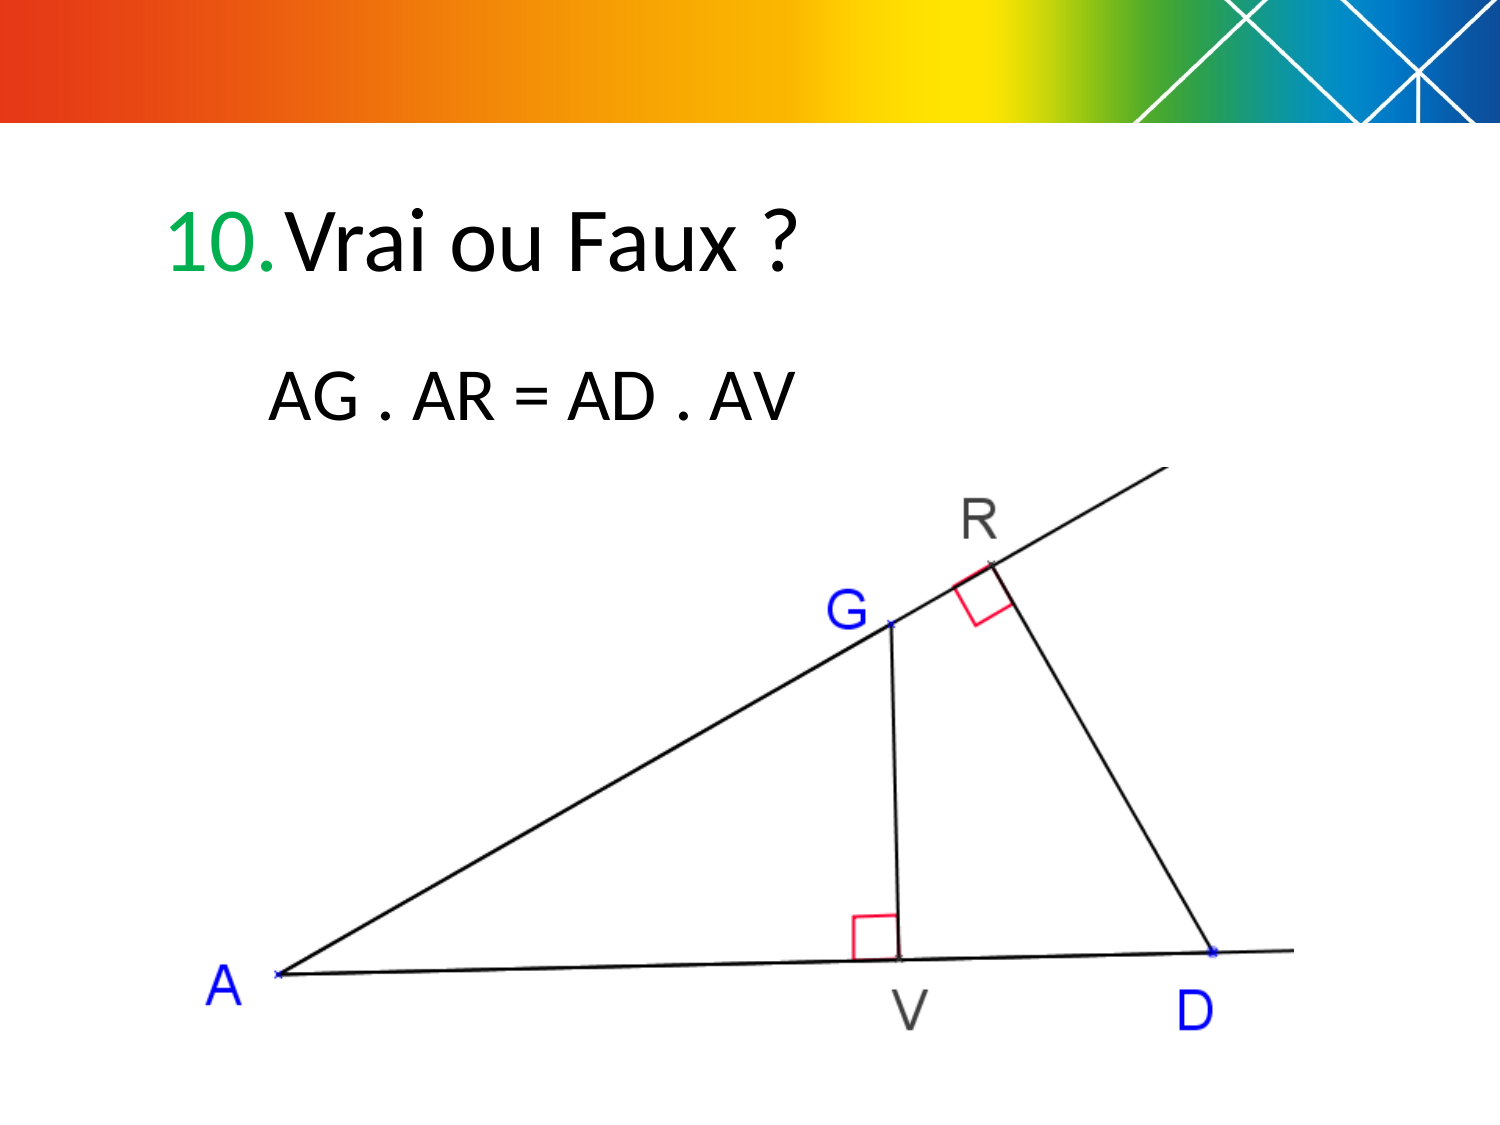

# Vrai ou Faux ?
AG . AR = AD . AV